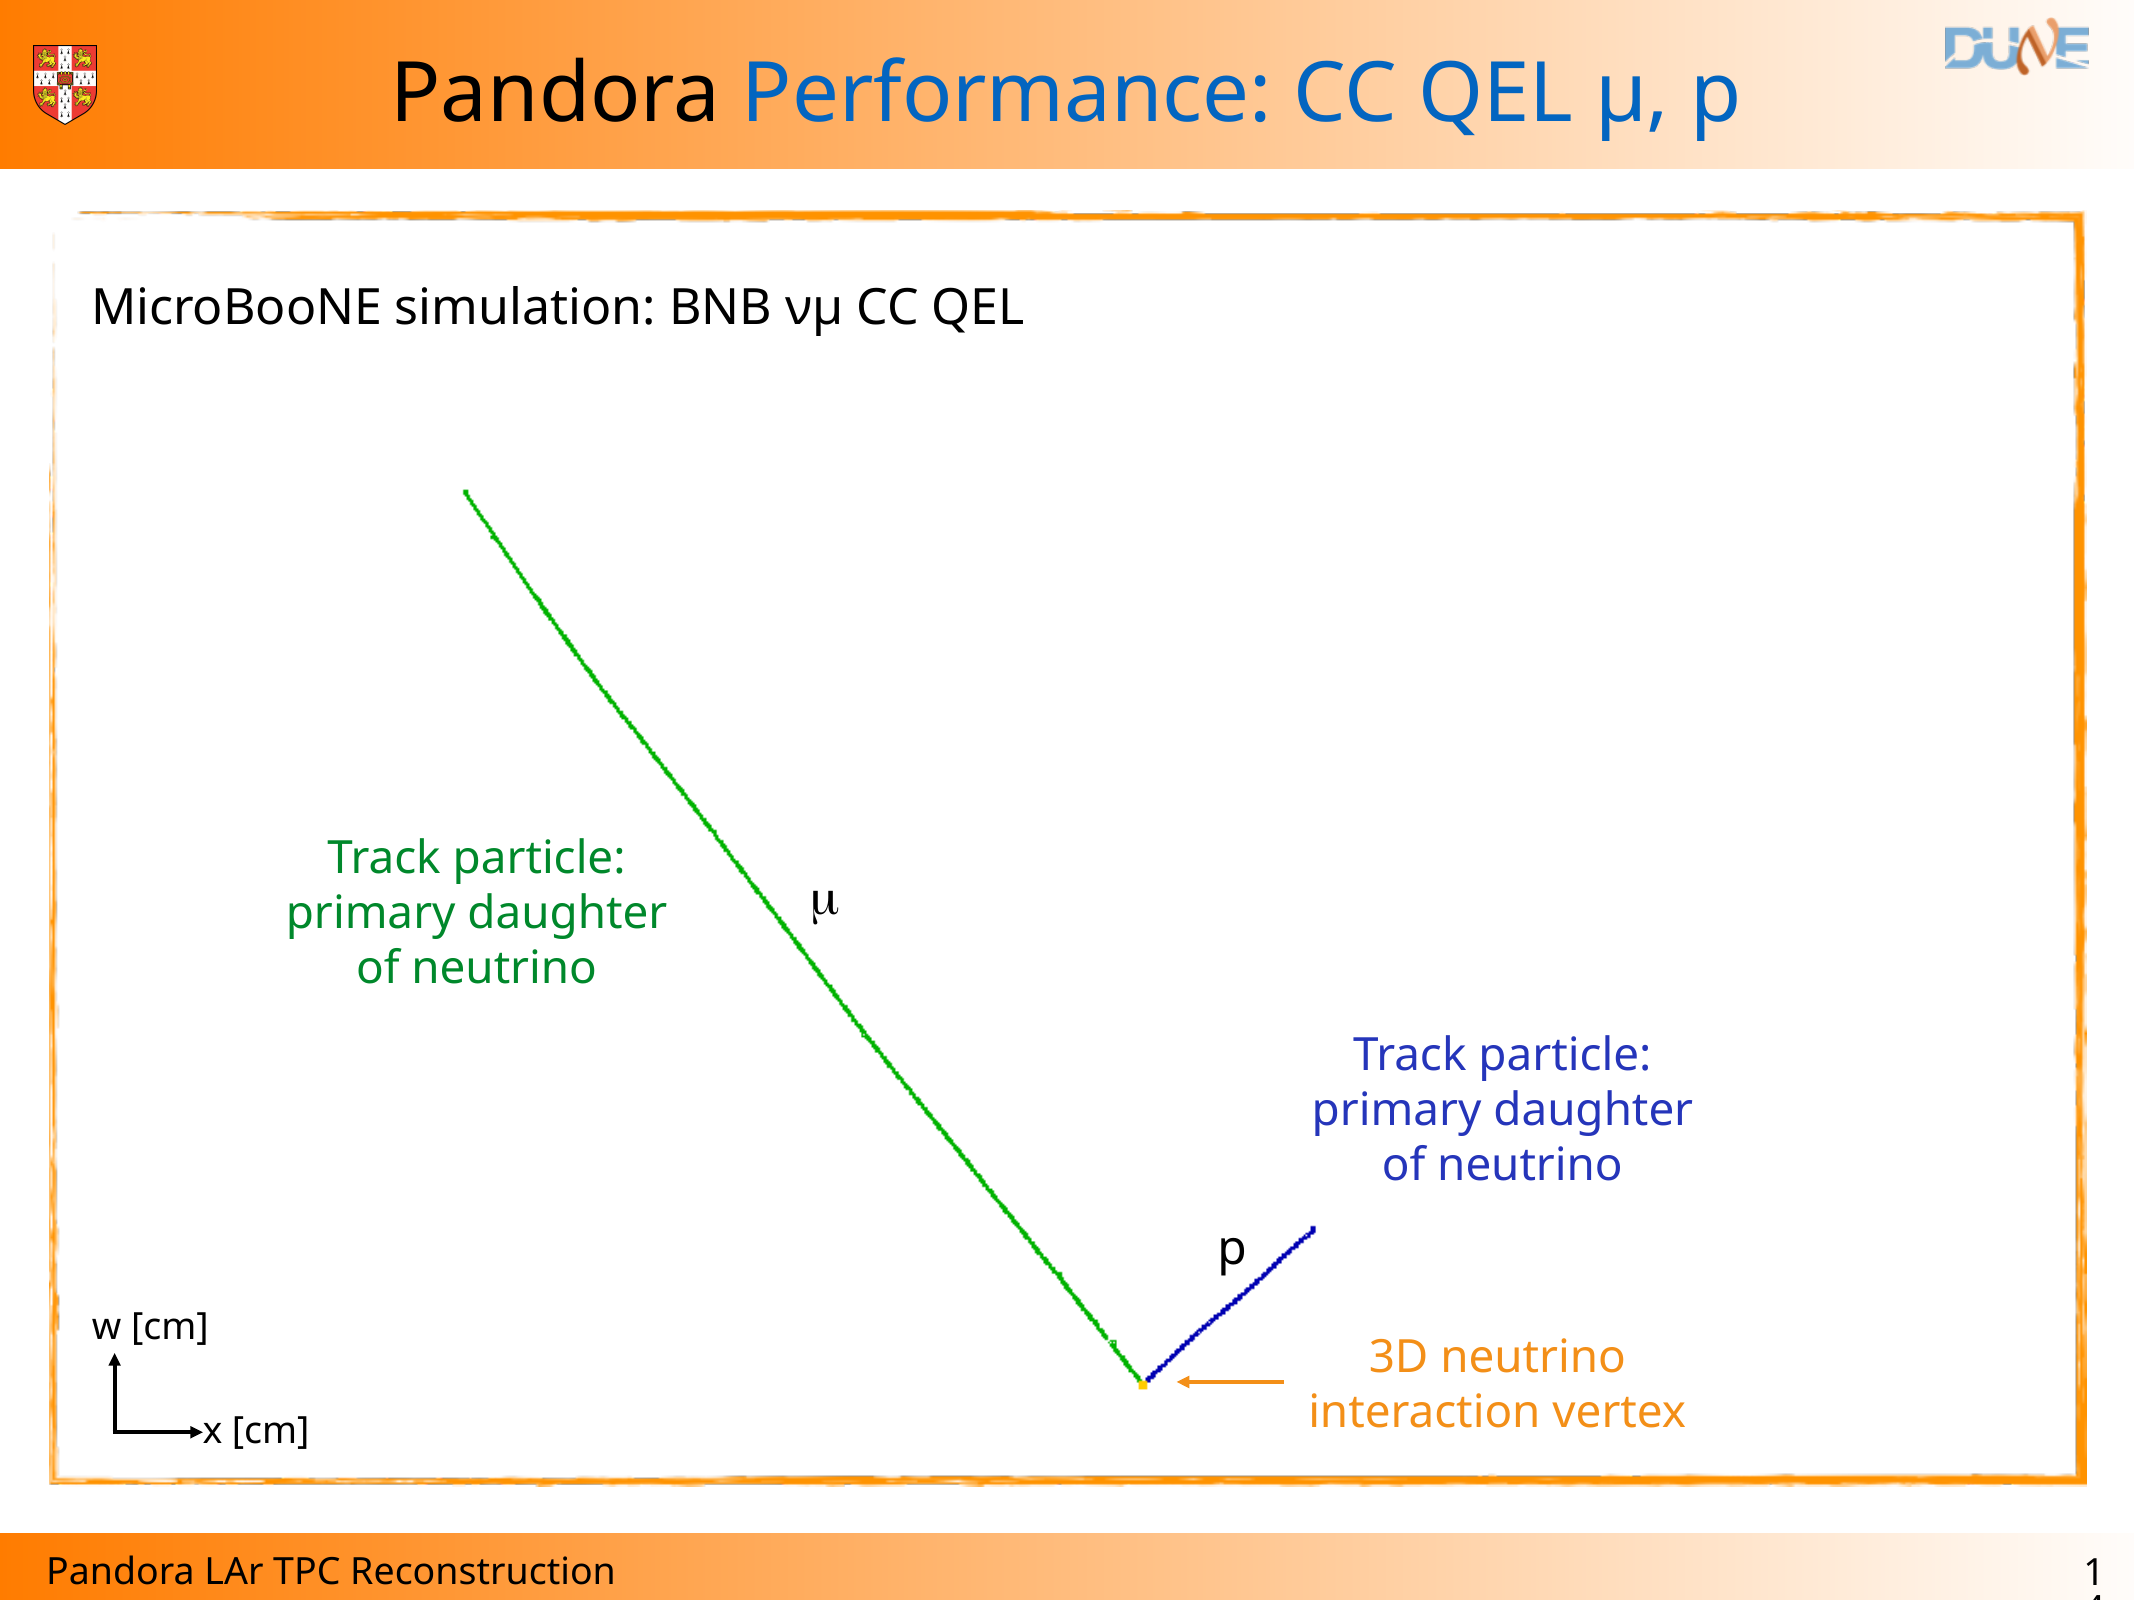

Pandora Performance: CC QEL μ, p
MicroBooNE simulation: BNB νμ CC QEL
Track particle: primary daughter of neutrino
m
Track particle: primary daughter of neutrino
p
3D neutrino interaction vertex
w [cm]
x [cm]